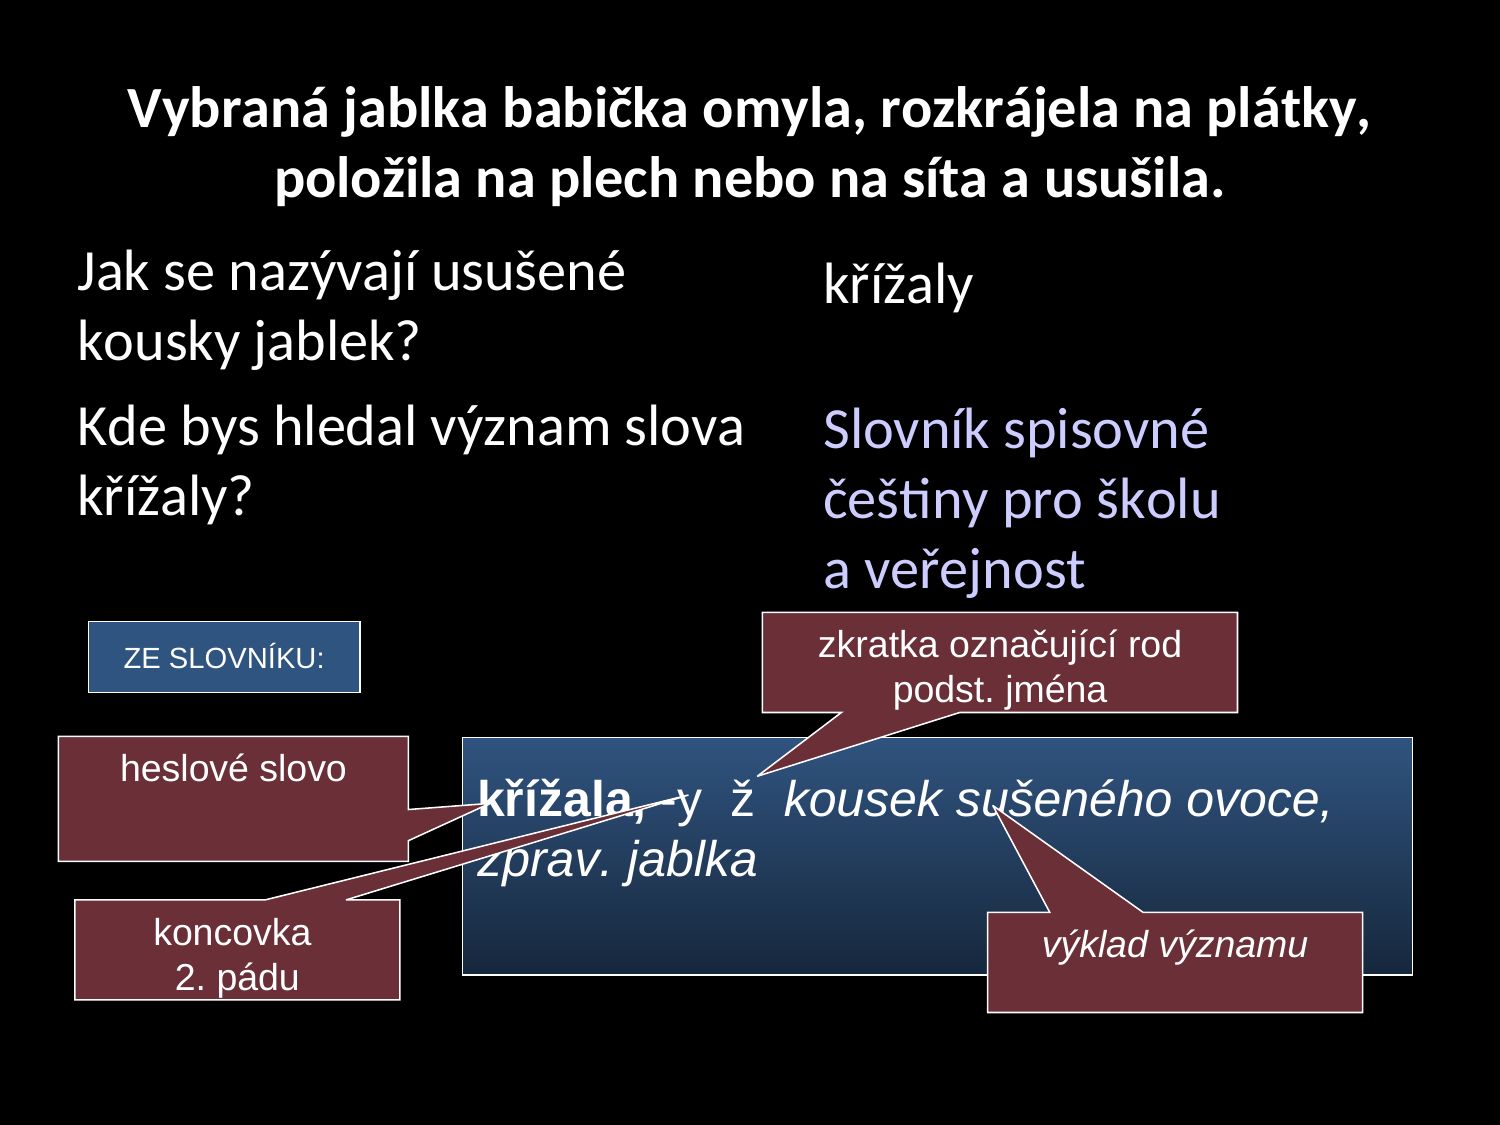

# Vybraná jablka babička omyla, rozkrájela na plátky, položila na plech nebo na síta a usušila.
Jak se nazývají usušené kousky jablek?
Kde bys hledal význam slova křížaly?
křížaly
Slovník spisovné češtiny pro školu
a veřejnost
zkratka označující rod podst. jména
ZE SLOVNÍKU:
heslové slovo
křížala, -y ž kousek sušeného ovoce,
zprav. jablka
koncovka
2. pádu
výklad významu